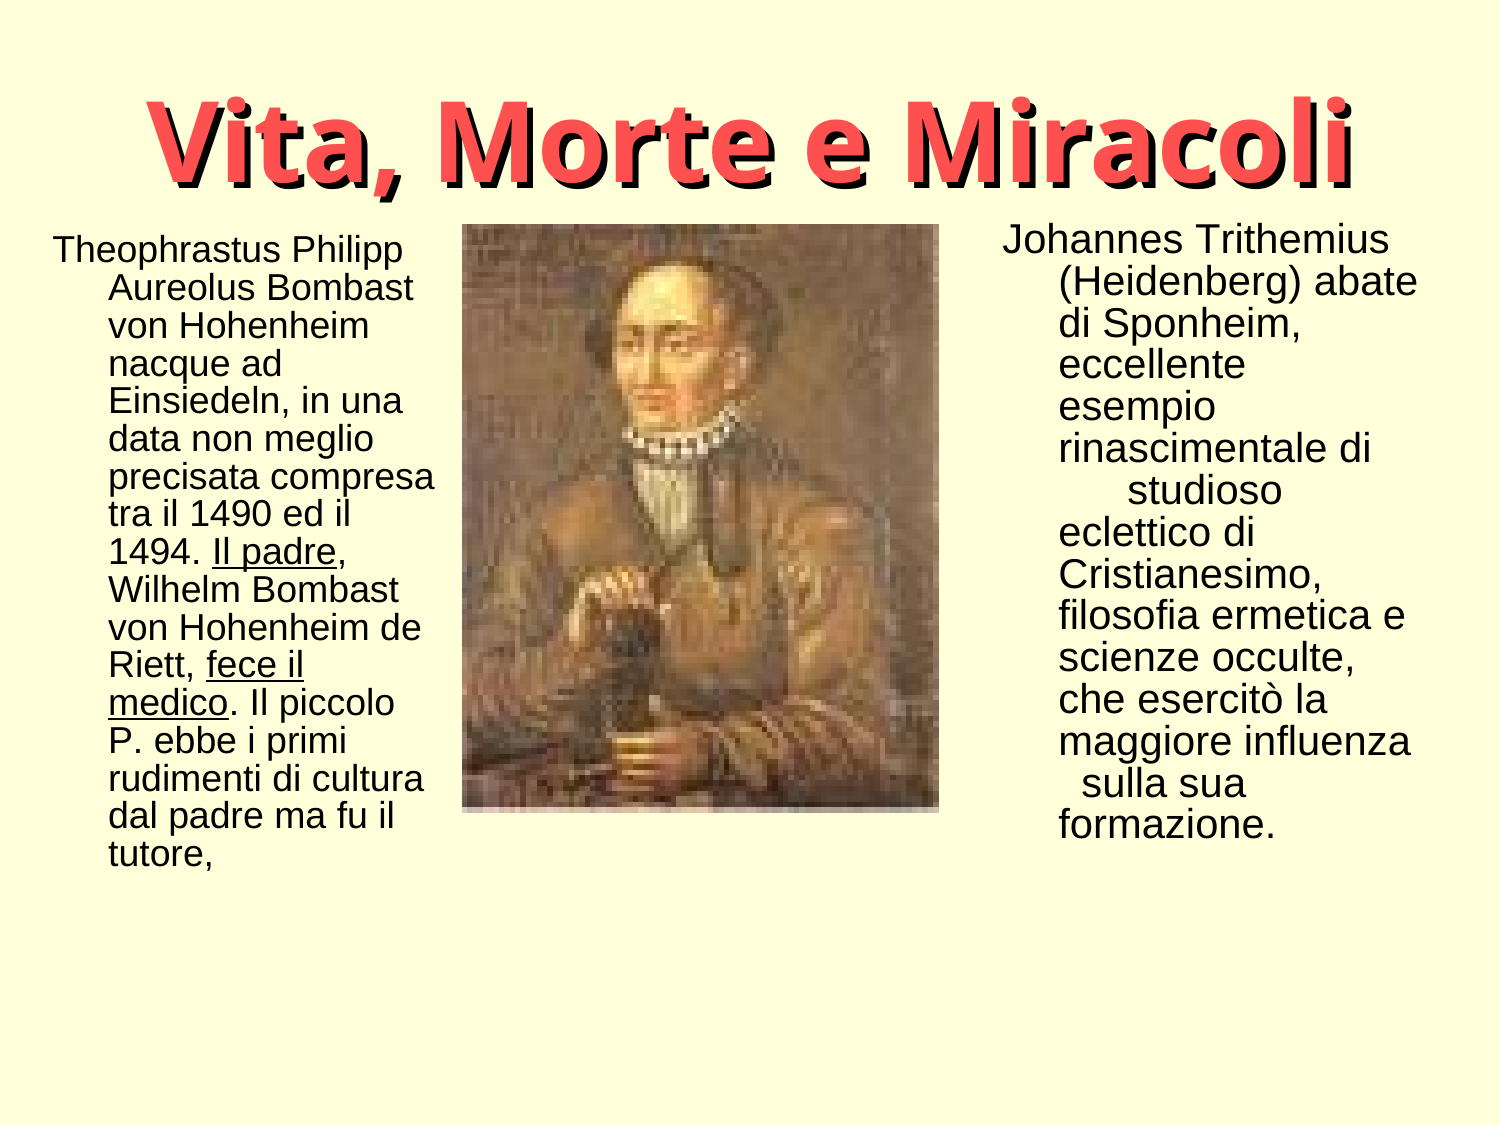

# Vita, Morte e Miracoli
Johannes Trithemius (Heidenberg) abate di Sponheim, eccellente esempio rinascimentale di studioso eclettico di Cristianesimo, filosofia ermetica e scienze occulte, che esercitò la maggiore influenza sulla sua formazione.
Theophrastus Philipp Aureolus Bombast von Hohenheim nacque ad Einsiedeln, in una data non meglio precisata compresa tra il 1490 ed il 1494. Il padre, Wilhelm Bombast von Hohenheim de Riett, fece il medico. Il piccolo P. ebbe i primi rudimenti di cultura dal padre ma fu il tutore,